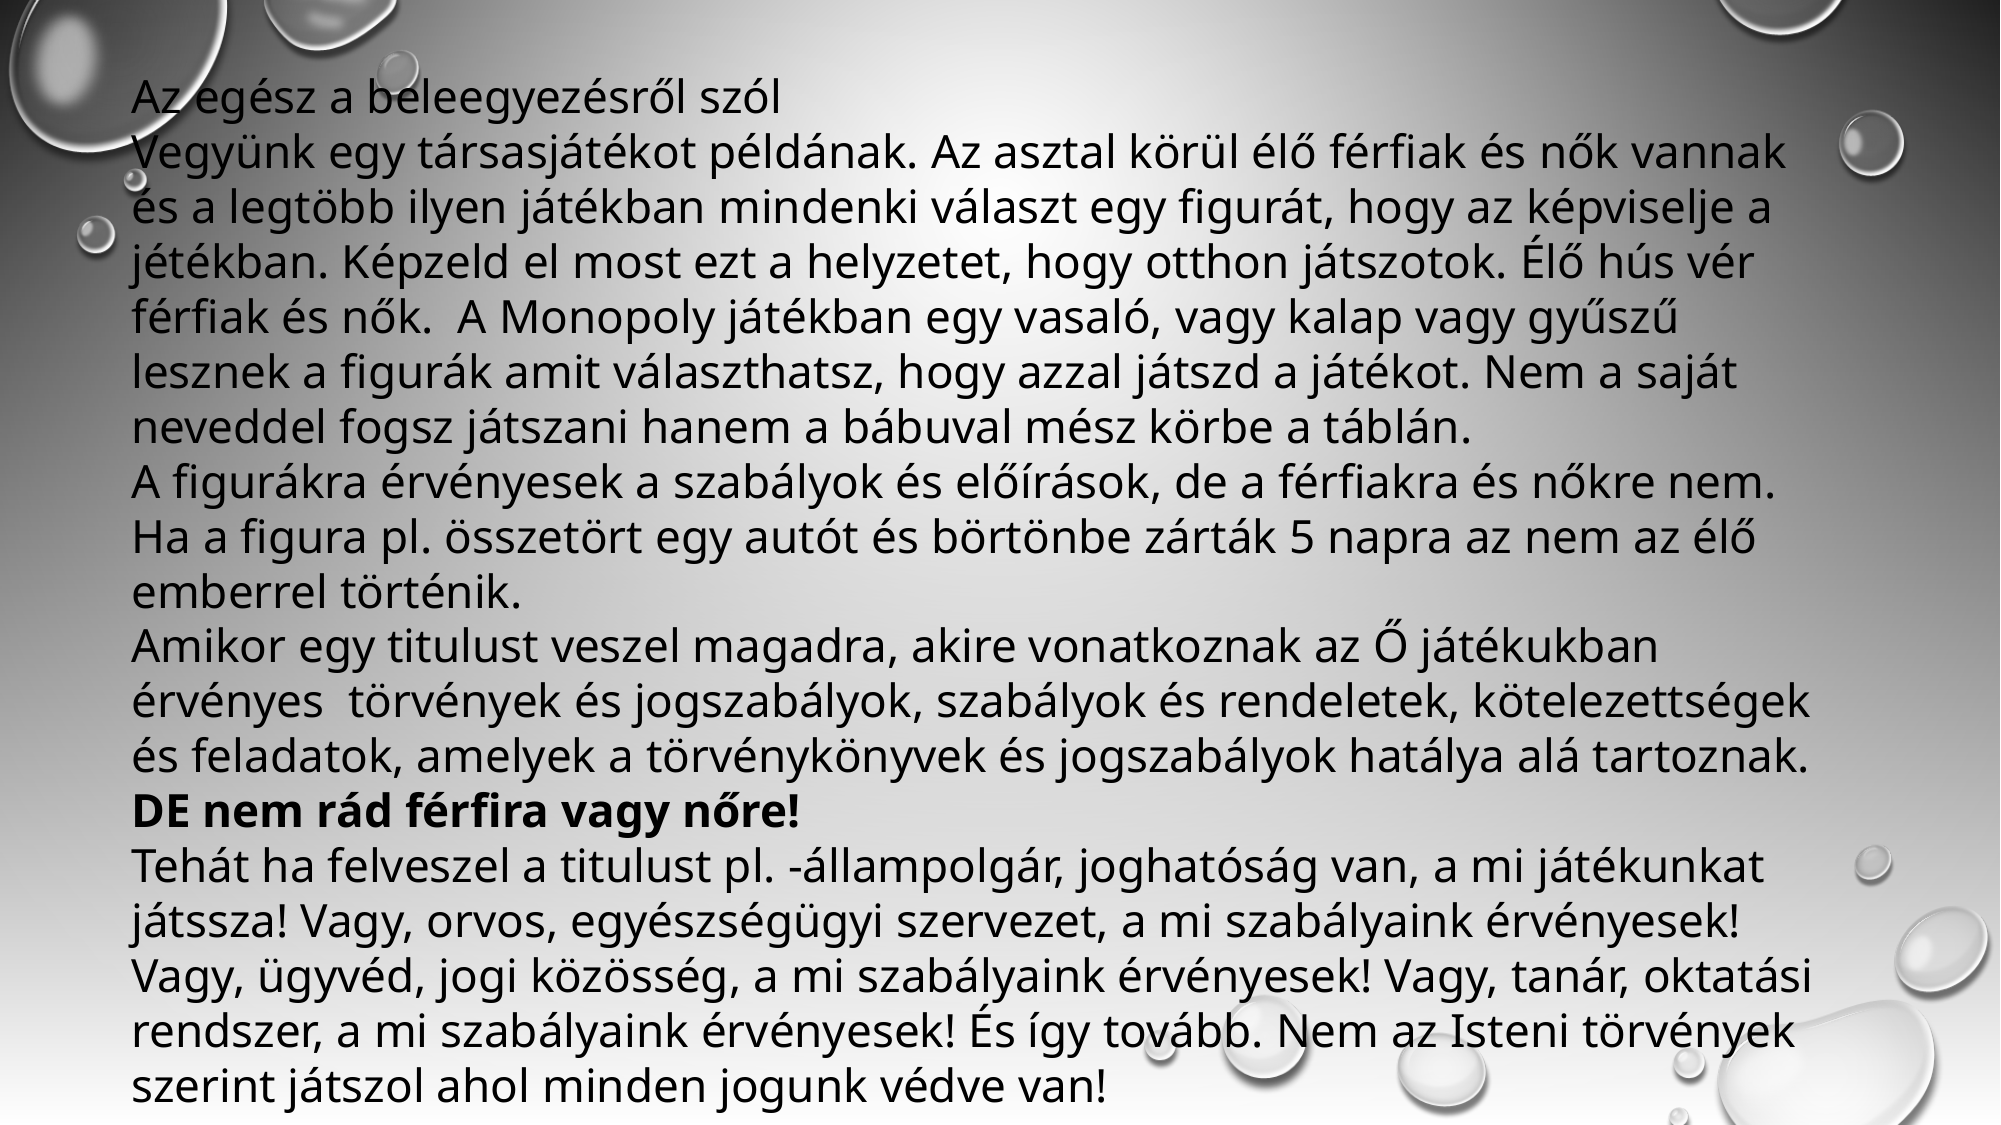

Az egész a beleegyezésről szól
Vegyünk egy társasjátékot példának. Az asztal körül élő férfiak és nők vannak és a legtöbb ilyen játékban mindenki választ egy figurát, hogy az képviselje a jétékban. Képzeld el most ezt a helyzetet, hogy otthon játszotok. Élő hús vér férfiak és nők. A Monopoly játékban egy vasaló, vagy kalap vagy gyűszű lesznek a figurák amit választhatsz, hogy azzal játszd a játékot. Nem a saját neveddel fogsz játszani hanem a bábuval mész körbe a táblán.
A figurákra érvényesek a szabályok és előírások, de a férfiakra és nőkre nem. Ha a figura pl. összetört egy autót és börtönbe zárták 5 napra az nem az élő emberrel történik.
Amikor egy titulust veszel magadra, akire vonatkoznak az Ő játékukban érvényes törvények és jogszabályok, szabályok és rendeletek, kötelezettségek és feladatok, amelyek a törvénykönyvek és jogszabályok hatálya alá tartoznak.
DE nem rád férfira vagy nőre!
Tehát ha felveszel a titulust pl. -állampolgár, joghatóság van, a mi játékunkat játssza! Vagy, orvos, egyészségügyi szervezet, a mi szabályaink érvényesek! Vagy, ügyvéd, jogi közösség, a mi szabályaink érvényesek! Vagy, tanár, oktatási rendszer, a mi szabályaink érvényesek! És így tovább. Nem az Isteni törvények szerint játszol ahol minden jogunk védve van!